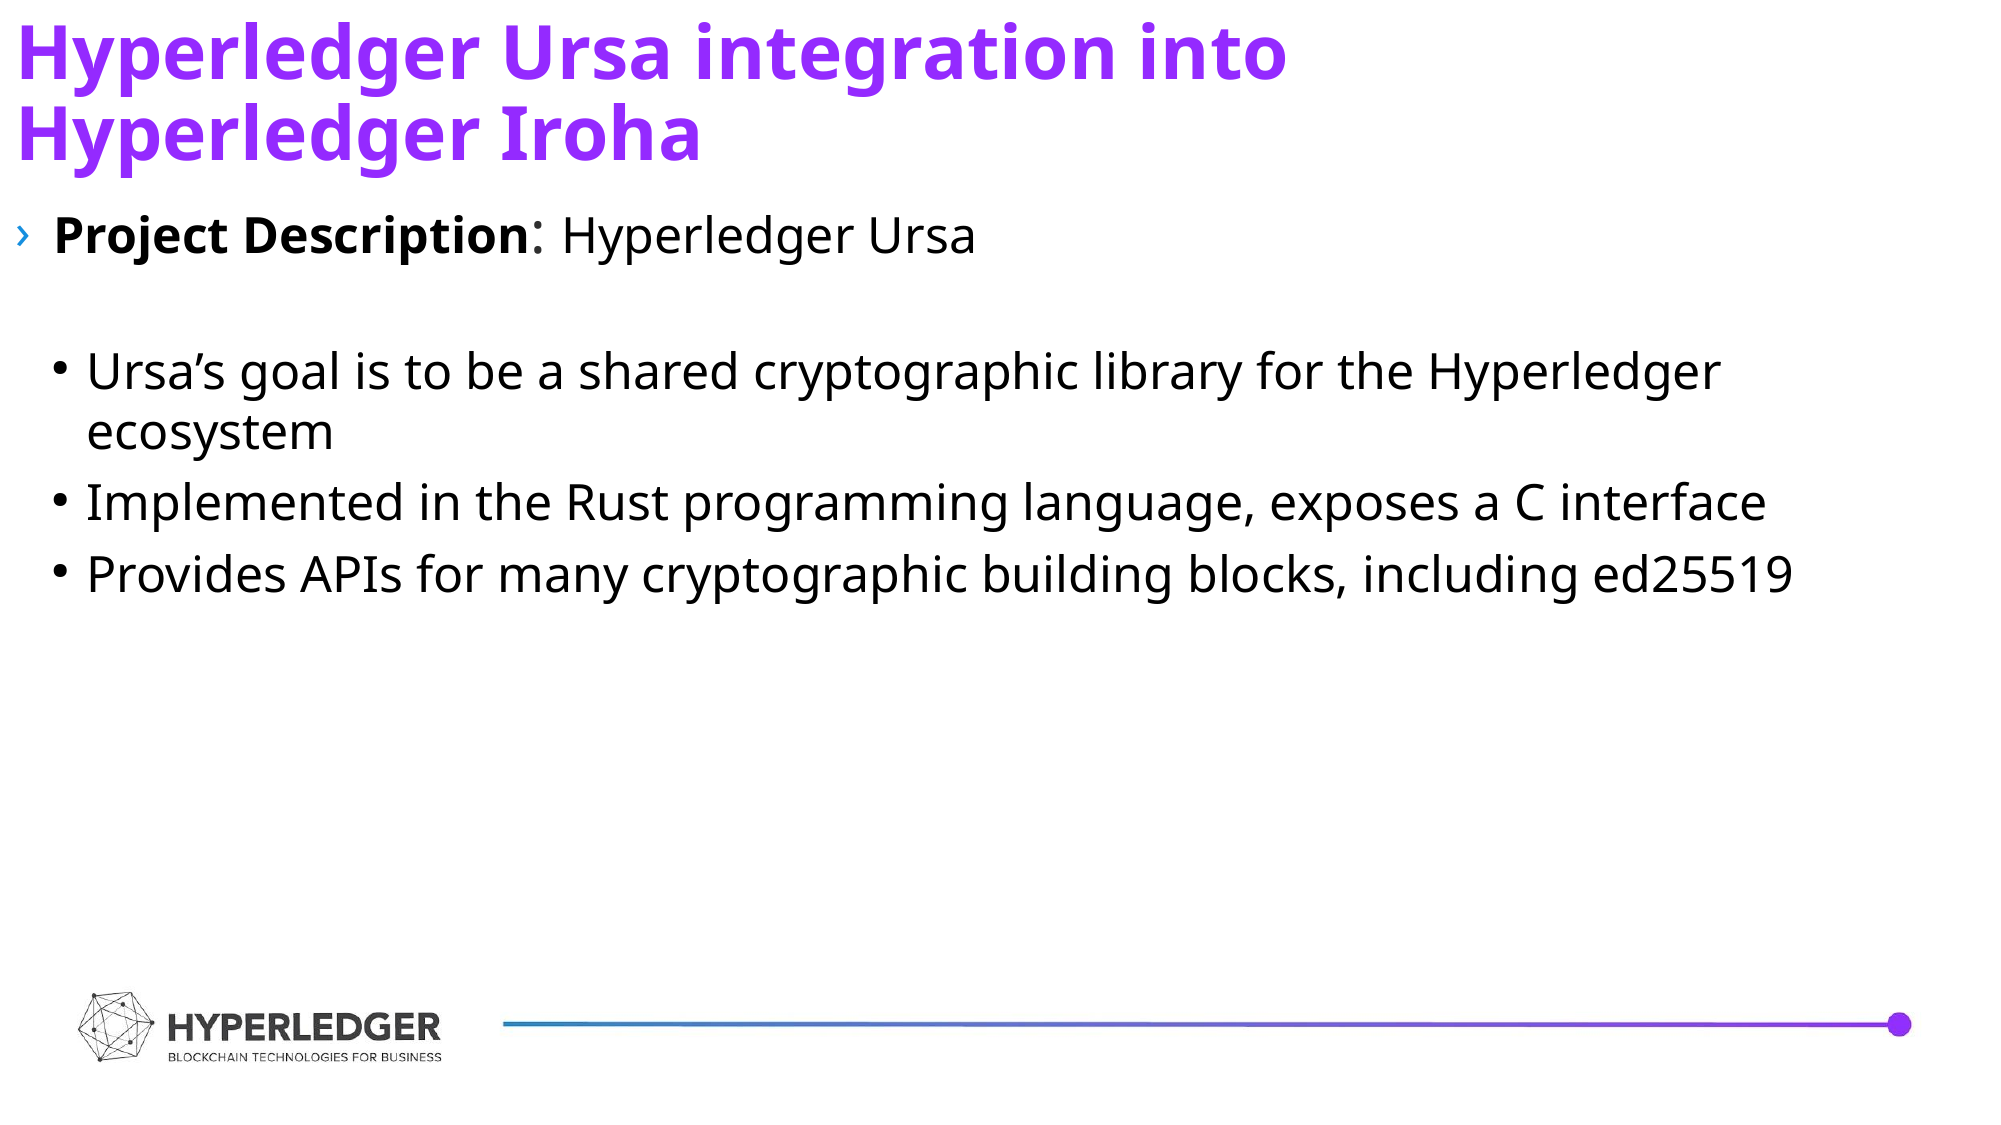

Hyperledger Ursa integration into Hyperledger Iroha
Project Description: Hyperledger Ursa
Ursa’s goal is to be a shared cryptographic library for the Hyperledger ecosystem
Implemented in the Rust programming language, exposes a C interface
Provides APIs for many cryptographic building blocks, including ed25519